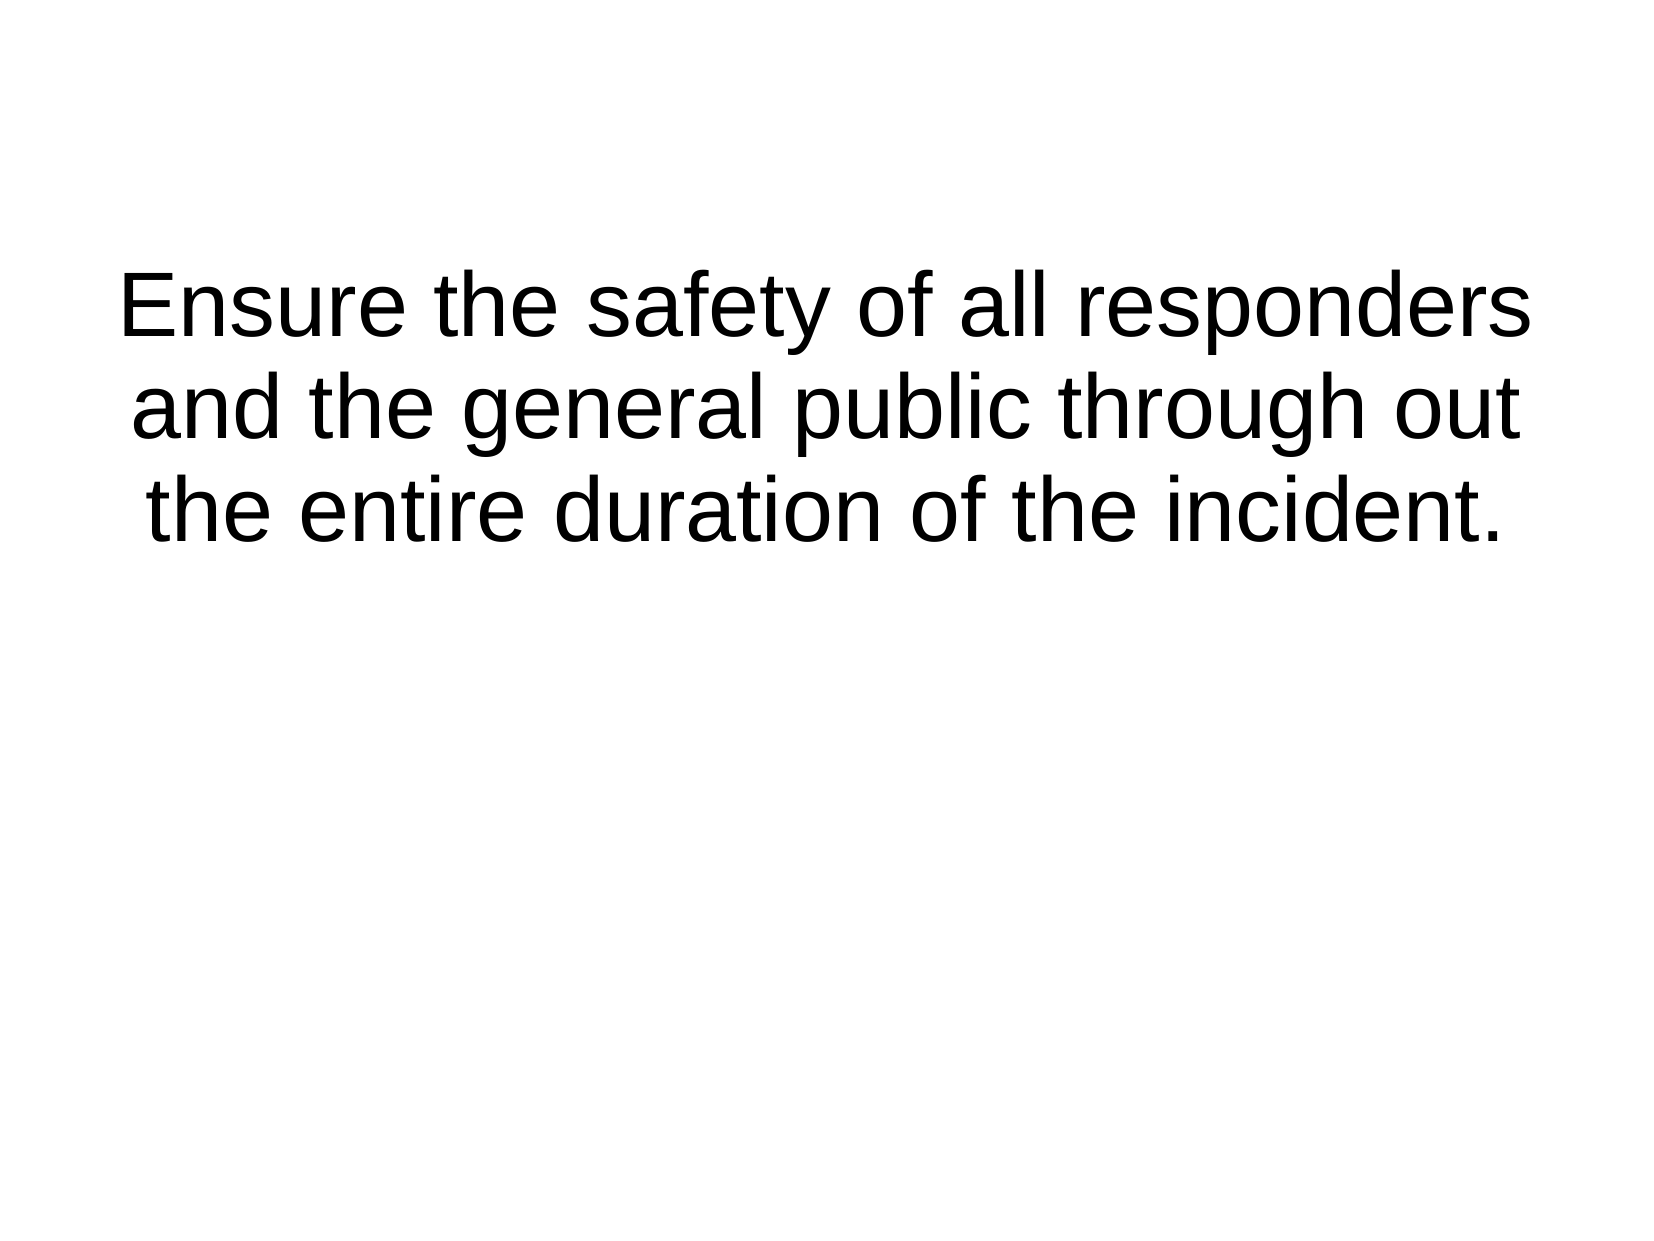

# Ensure the safety of all responders and the general public through out the entire duration of the incident.